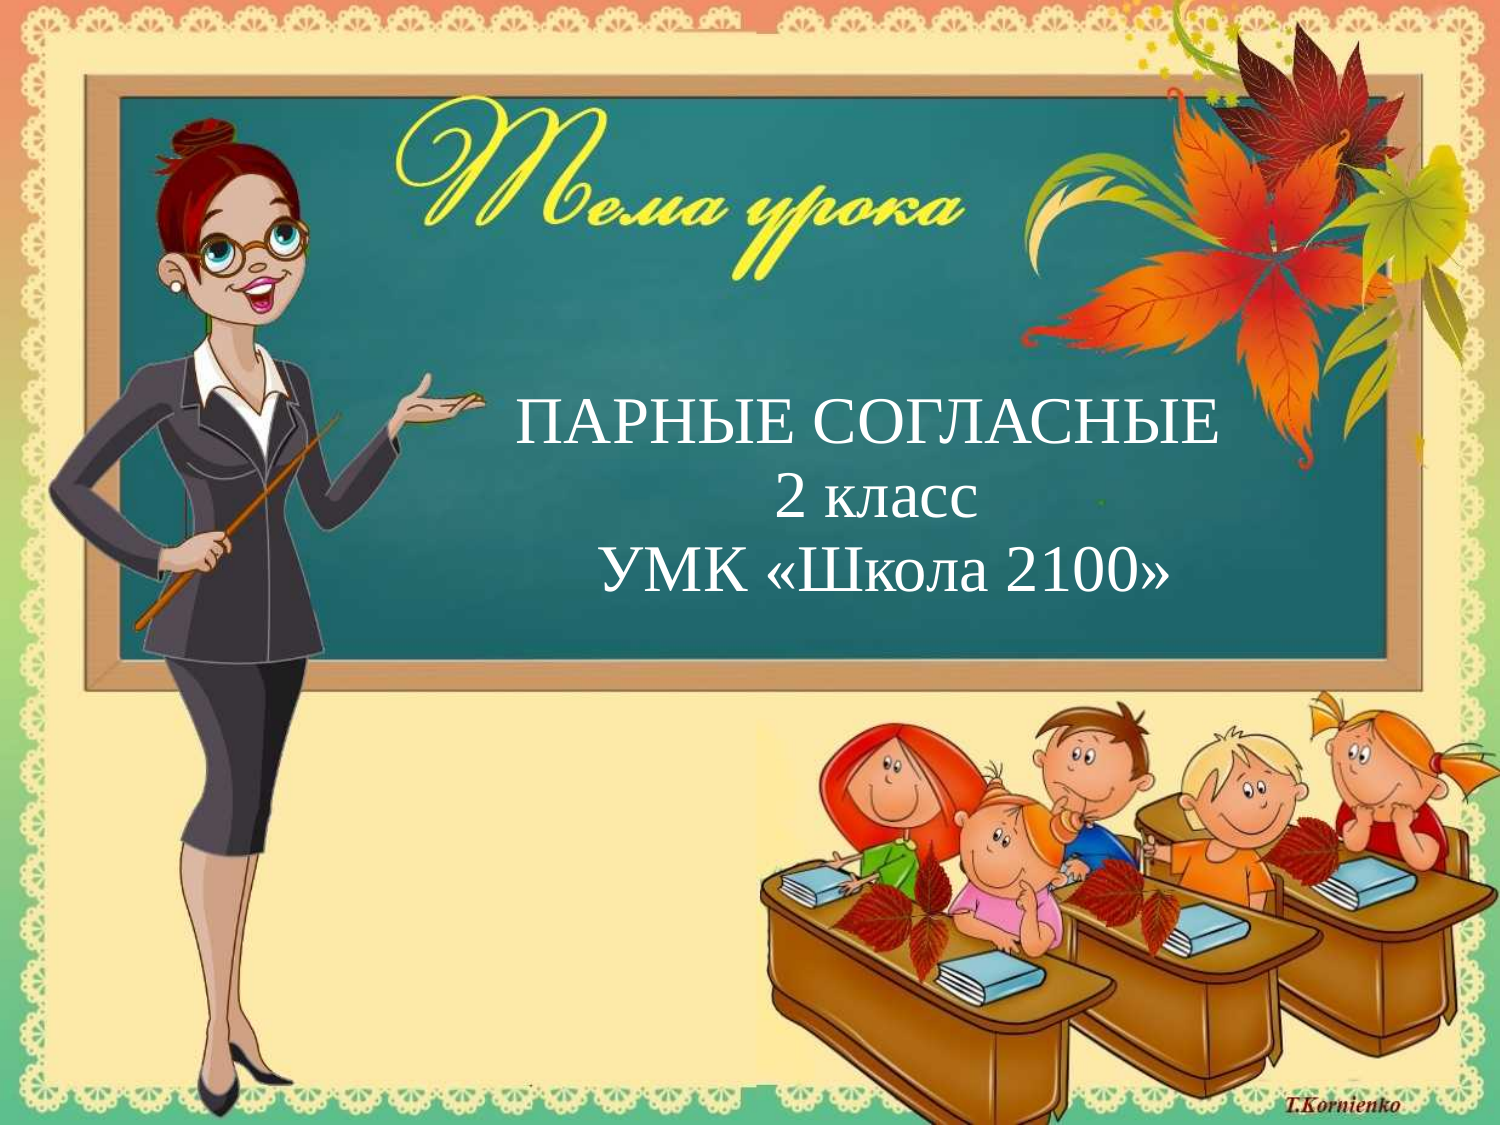

ПАРНЫЕ СОГЛАСНЫЕ
2 класс
УМК «Школа 2100»